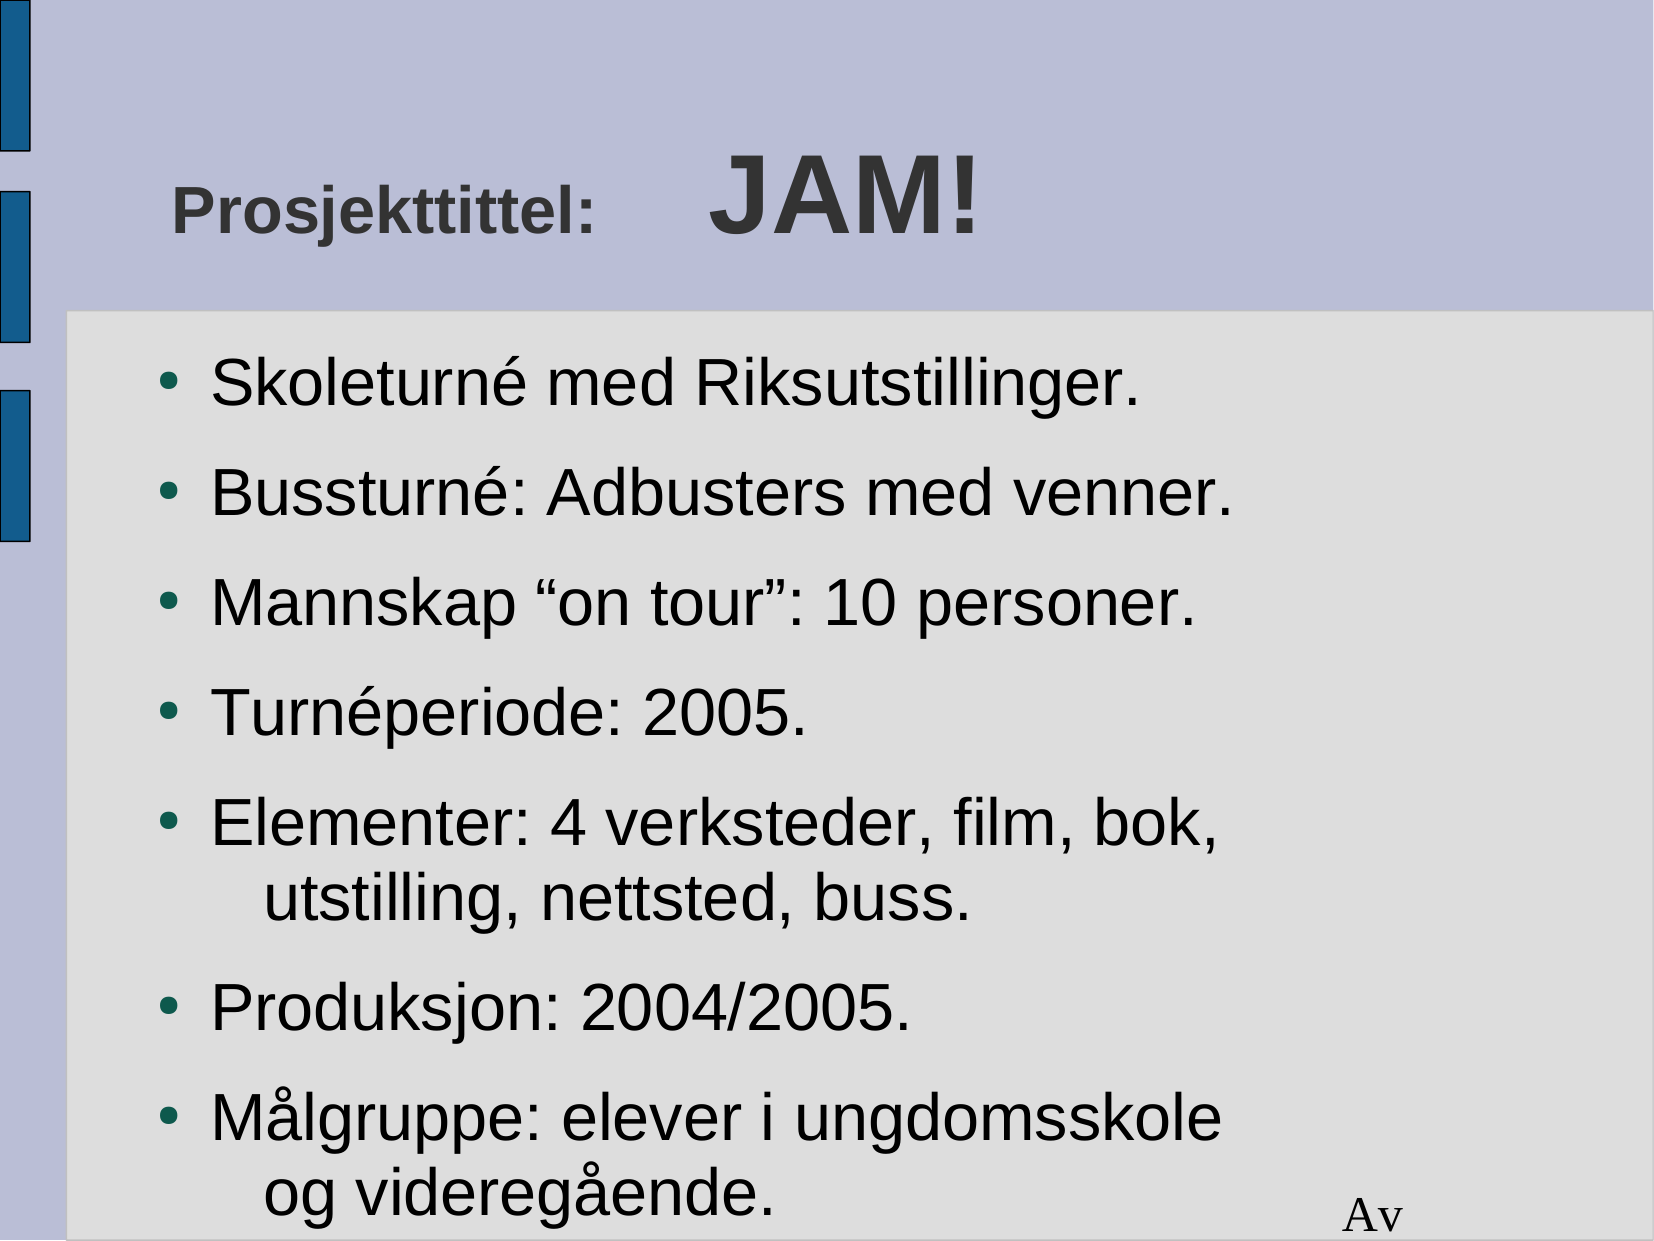

# Prosjekttittel: JAM!
Skoleturné med Riksutstillinger.
Bussturné: Adbusters med venner.
Mannskap “on tour”: 10 personer.
Turnéperiode: 2005.
Elementer: 4 verksteder, film, bok, utstilling, nettsted, buss.
Produksjon: 2004/2005.
Målgruppe: elever i ungdomsskole og videregående.
Av